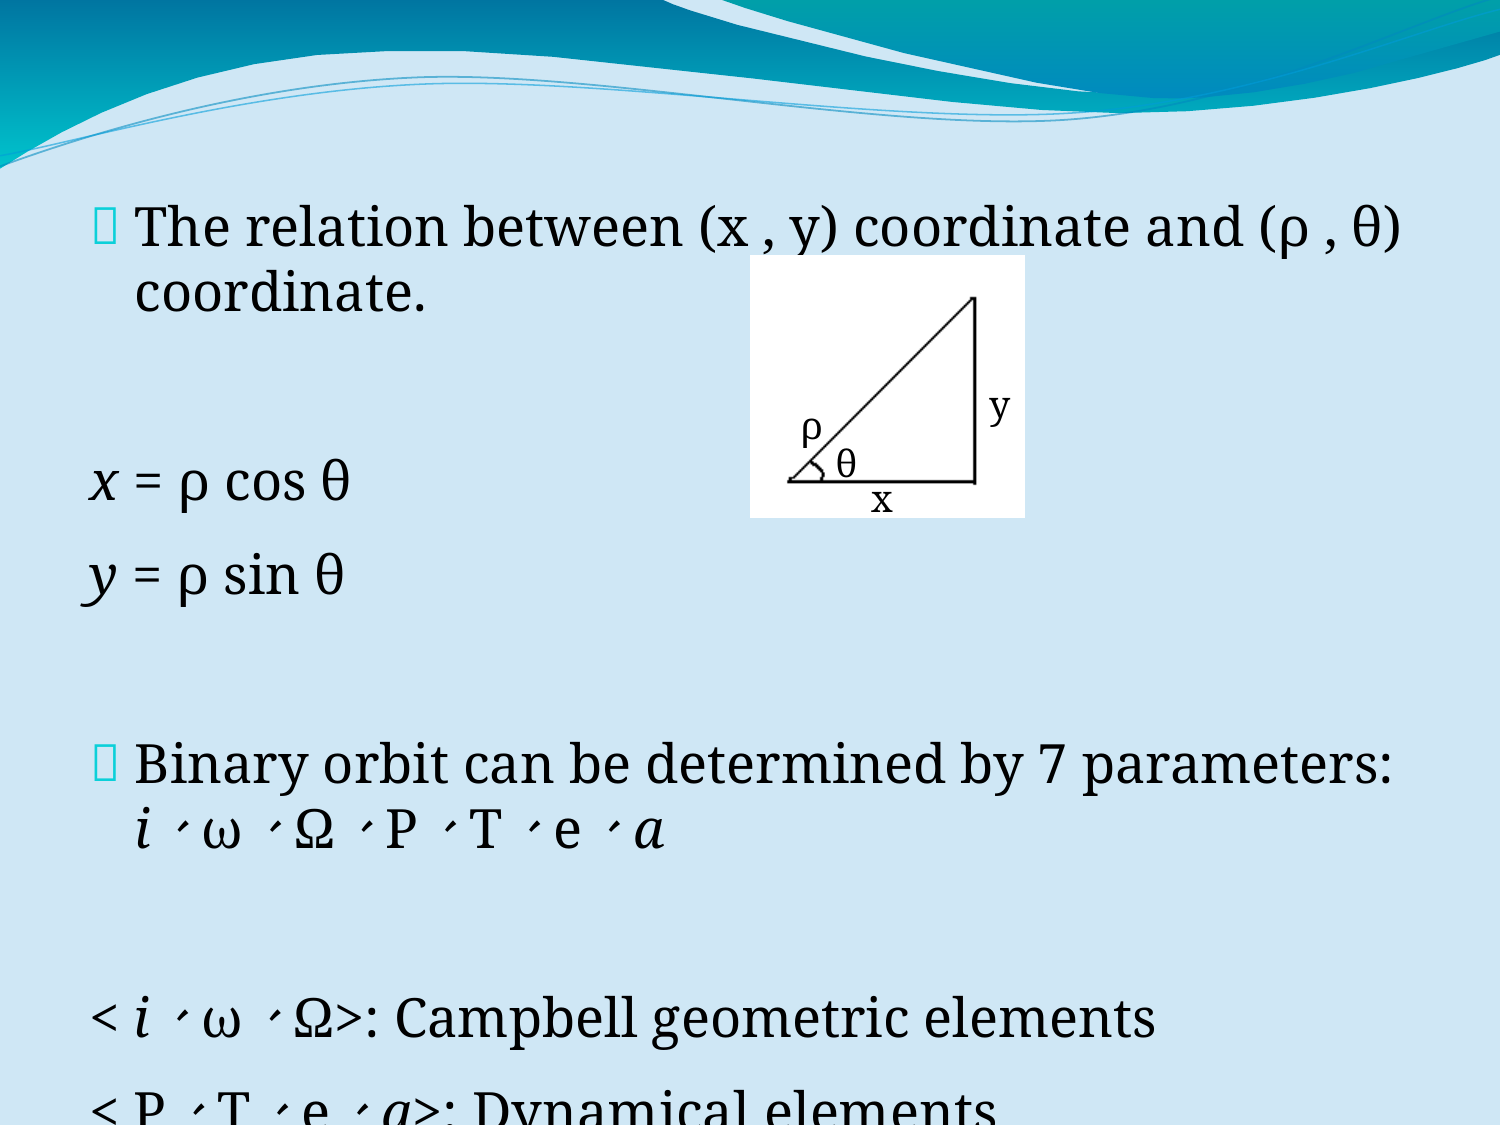

# The relation between (x , y) coordinate and (ρ , θ) coordinate.
x = ρ cos θ
y = ρ sin θ
Binary orbit can be determined by 7 parameters: i、ω、Ω、P、T、e、a
< i、ω、Ω>: Campbell geometric elements
< P、T、e、a>: Dynamical elements
 ρ
y
θ
x